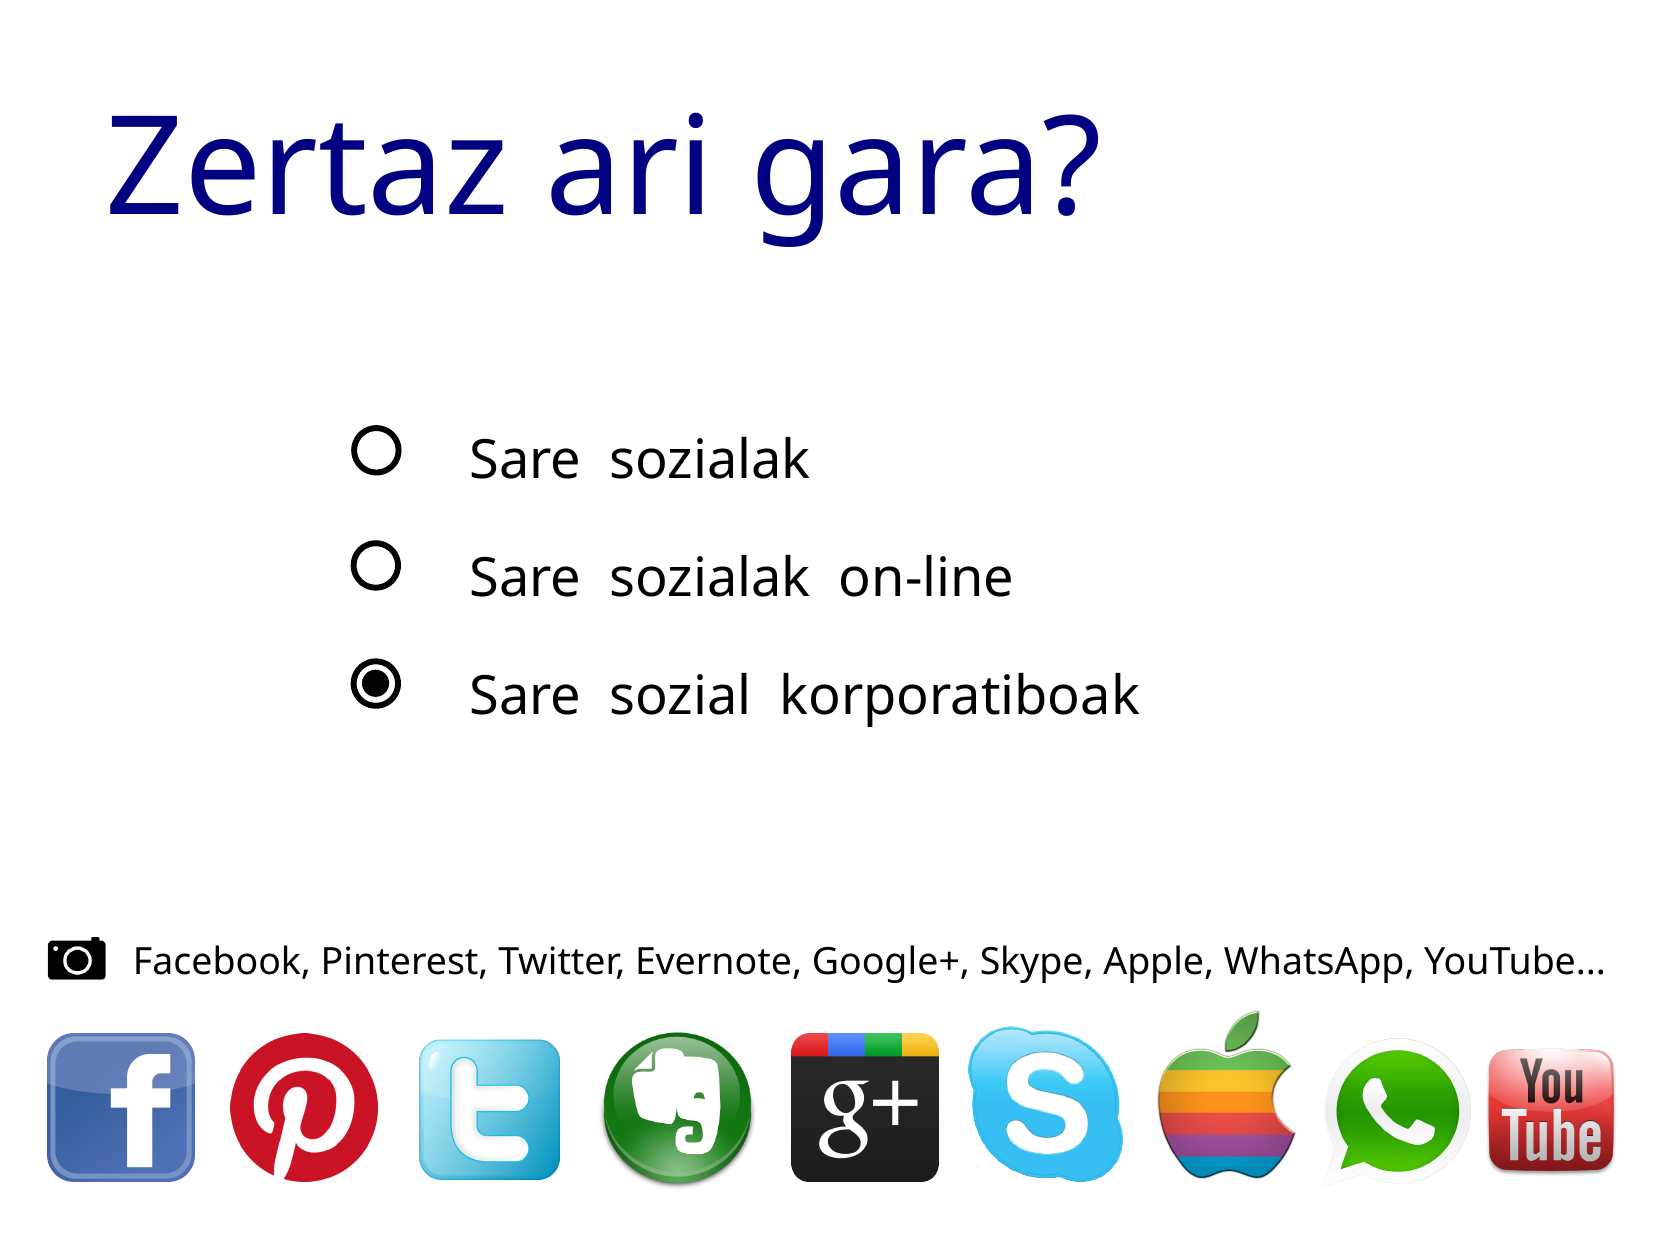

Zertaz ari gara?
Sare sozialak
Sare sozialak on-line
Sare sozial korporatiboak
Facebook, Pinterest, Twitter, Evernote, Google+, Skype, Apple, WhatsApp, YouTube...